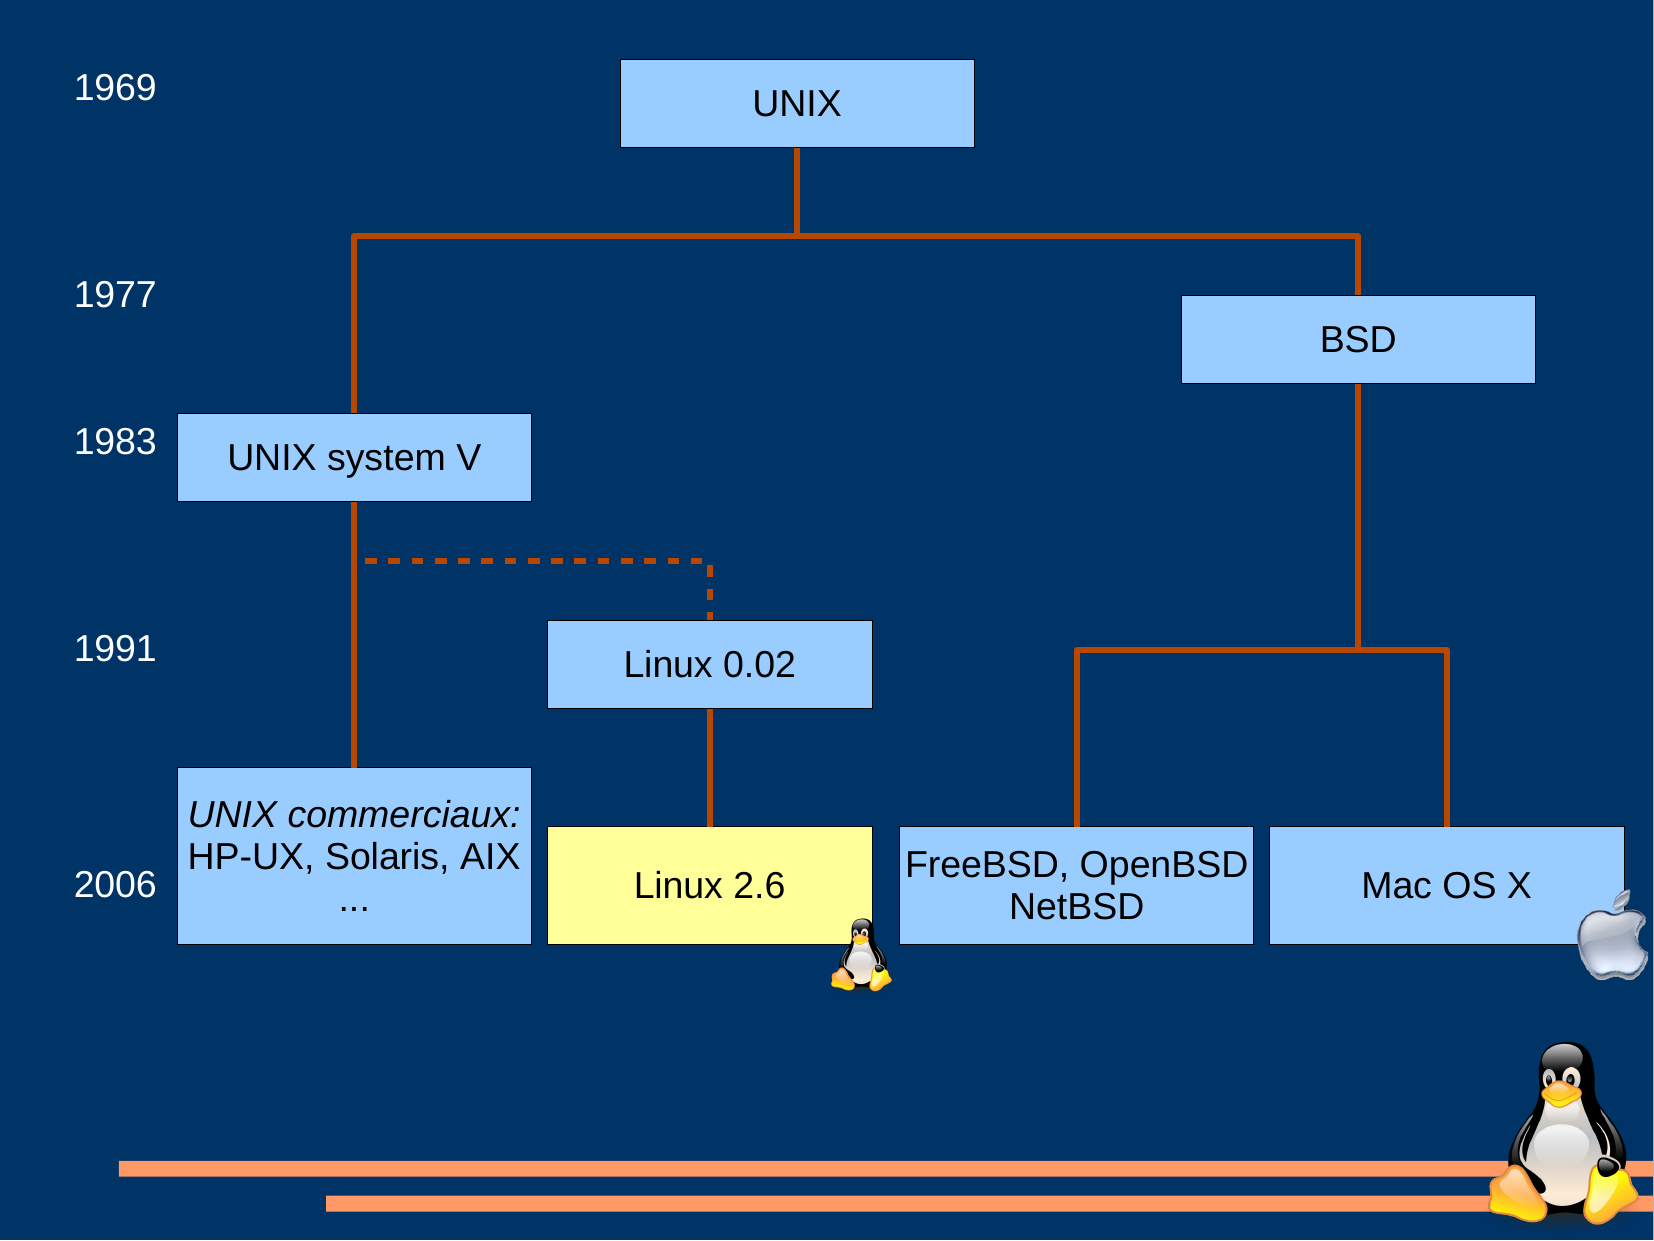

1969
UNIX
1977
BSD
1983
UNIX system V
1991
Linux 0.02
UNIX commerciaux:
HP-UX, Solaris, AIX
...
Linux 2.6
FreeBSD, OpenBSD
NetBSD
Mac OS X
2006